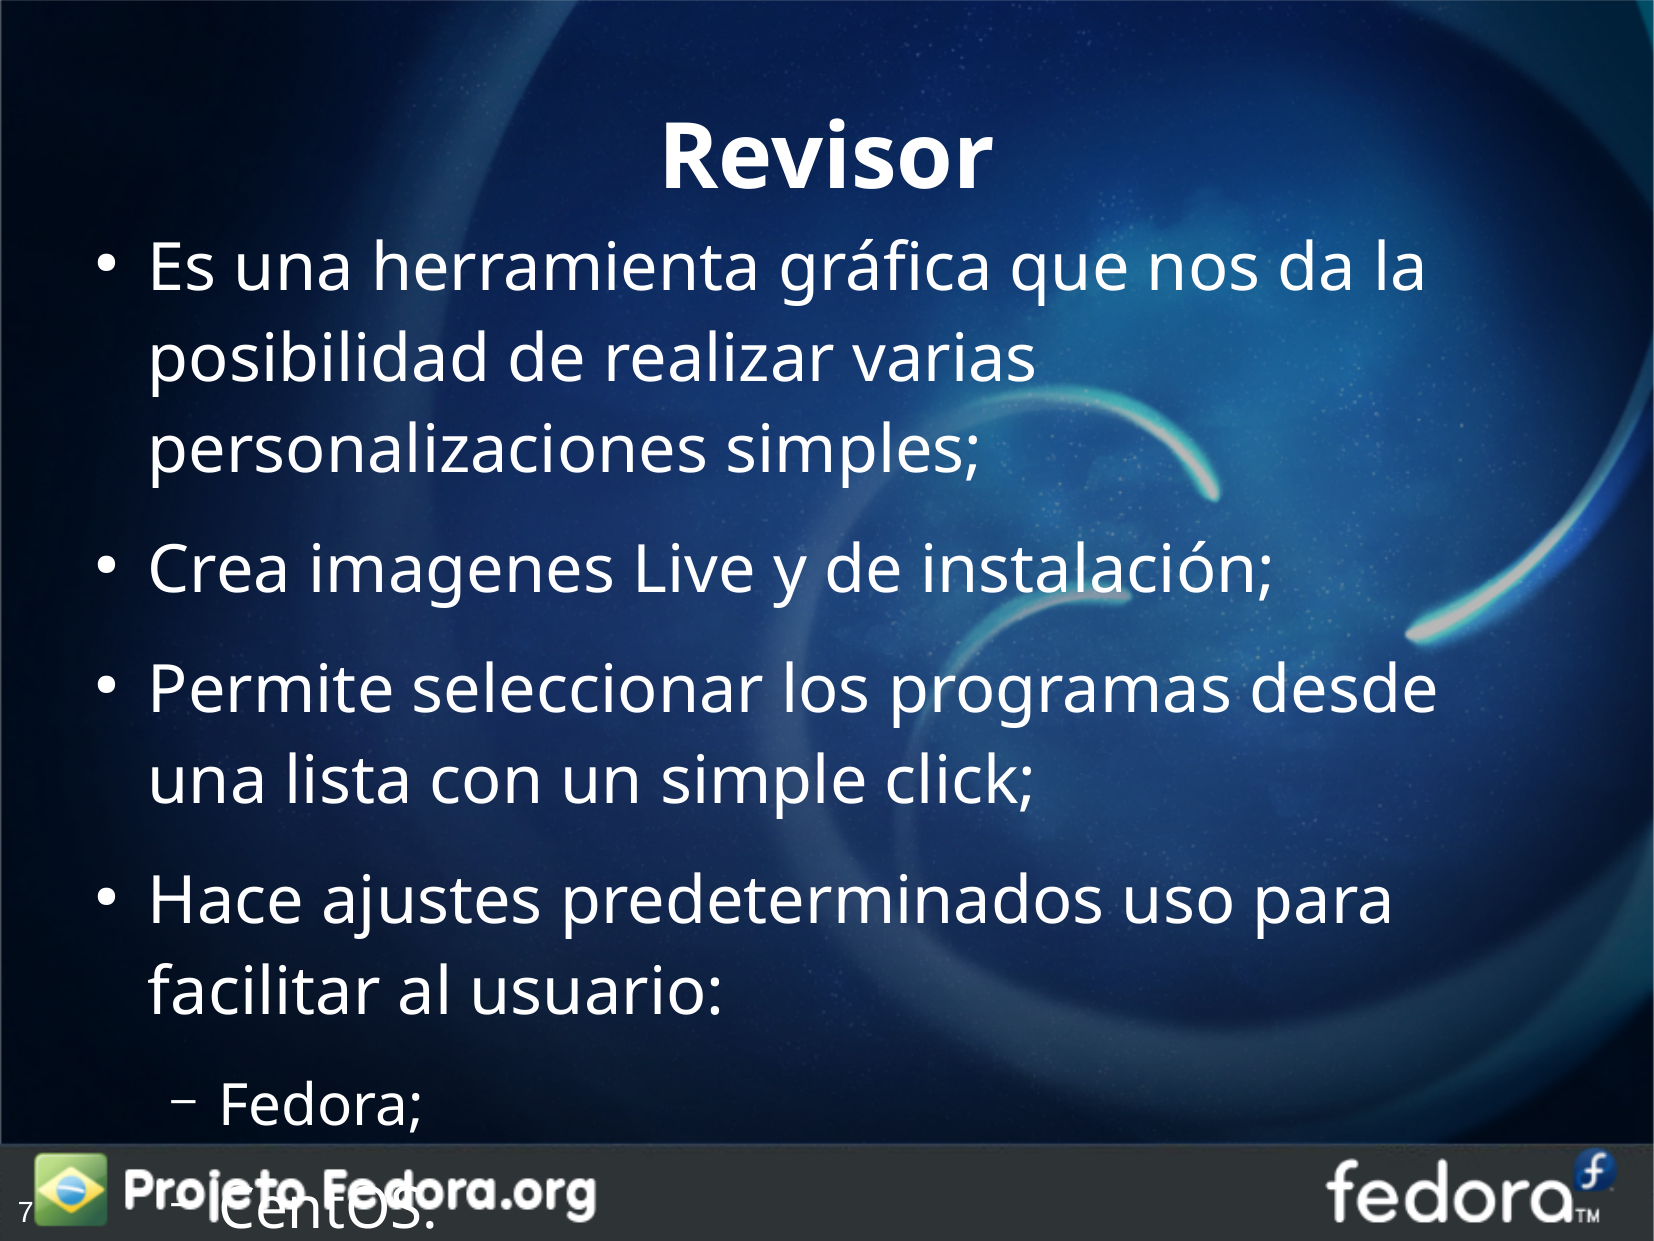

# Revisor
Es una herramienta gráfica que nos da la posibilidad de realizar varias personalizaciones simples;
Crea imagenes Live y de instalación;
Permite seleccionar los programas desde una lista con un simple click;
Hace ajustes predeterminados uso para facilitar al usuario:
Fedora;
CentOS.
7